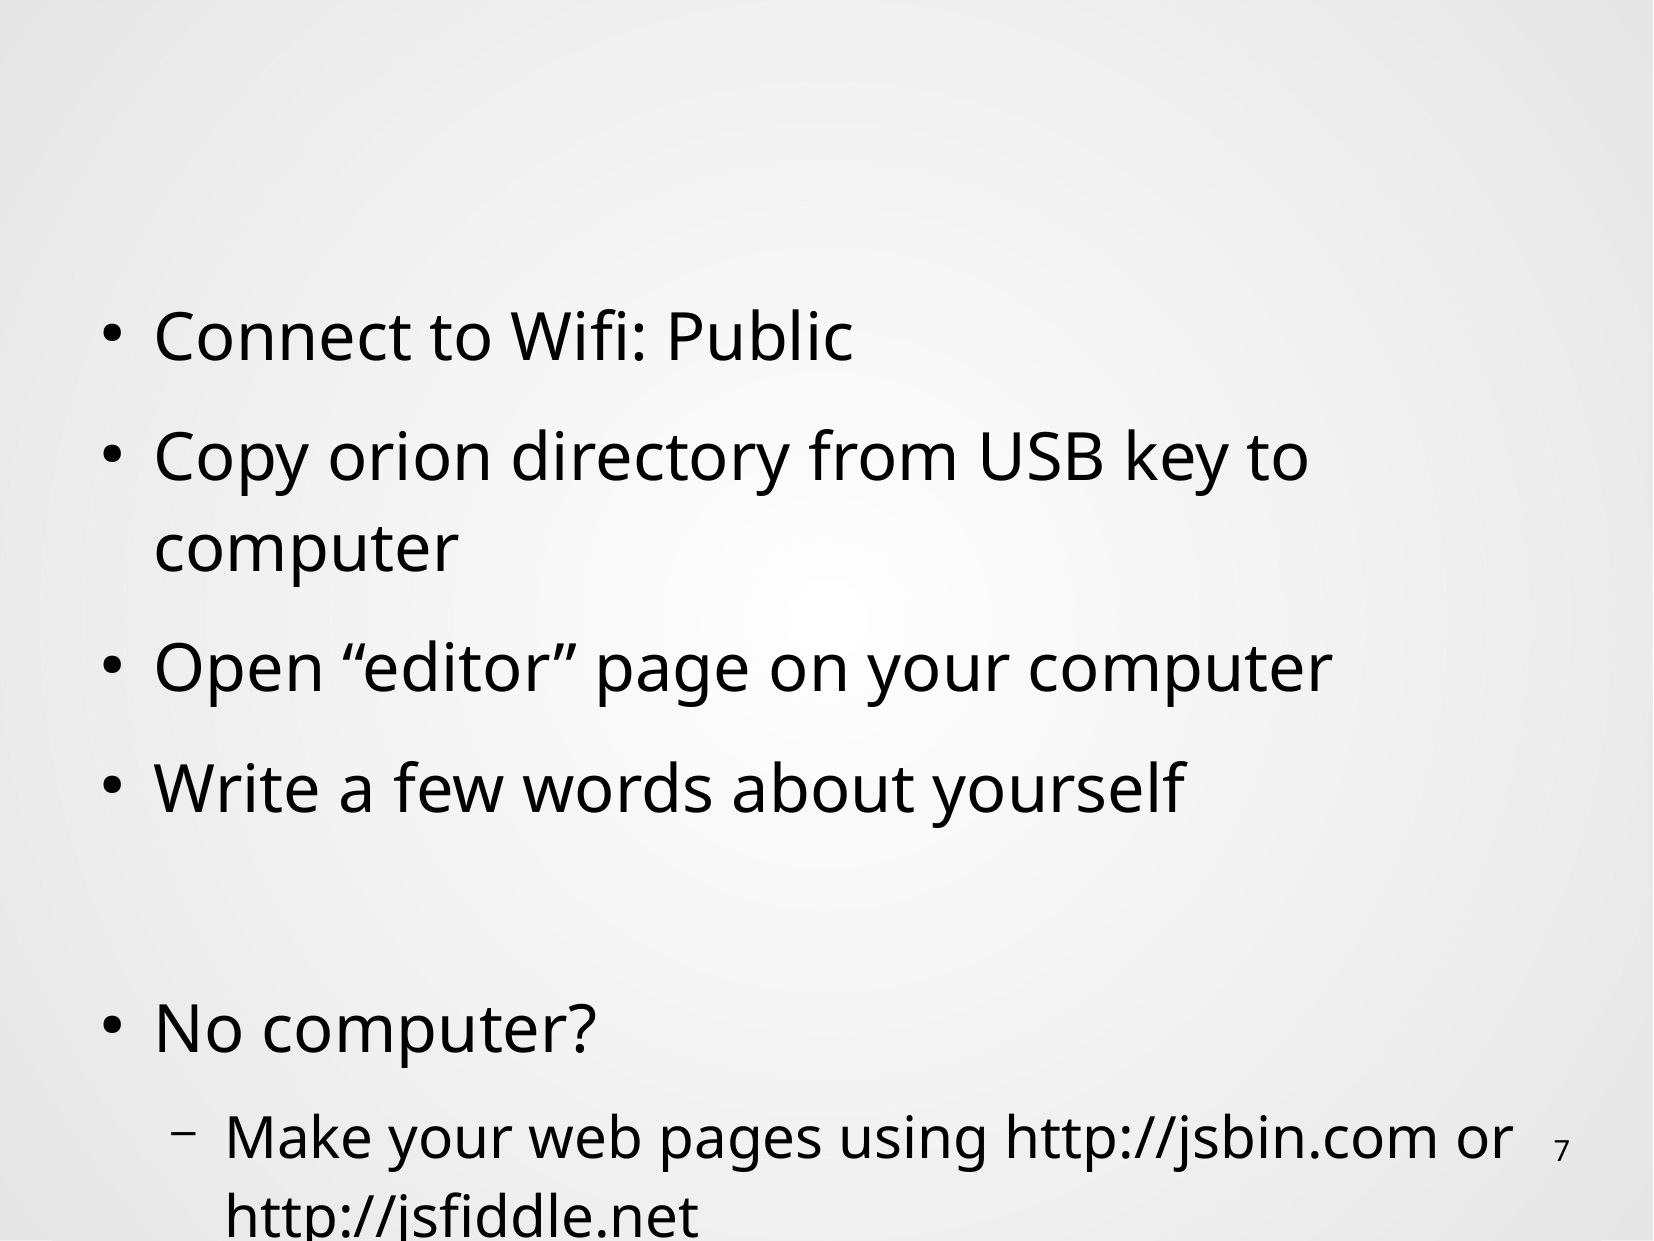

#
Connect to Wifi: Public
Copy orion directory from USB key to computer
Open “editor” page on your computer
Write a few words about yourself
No computer?
Make your web pages using http://jsbin.com or http://jsfiddle.net
7